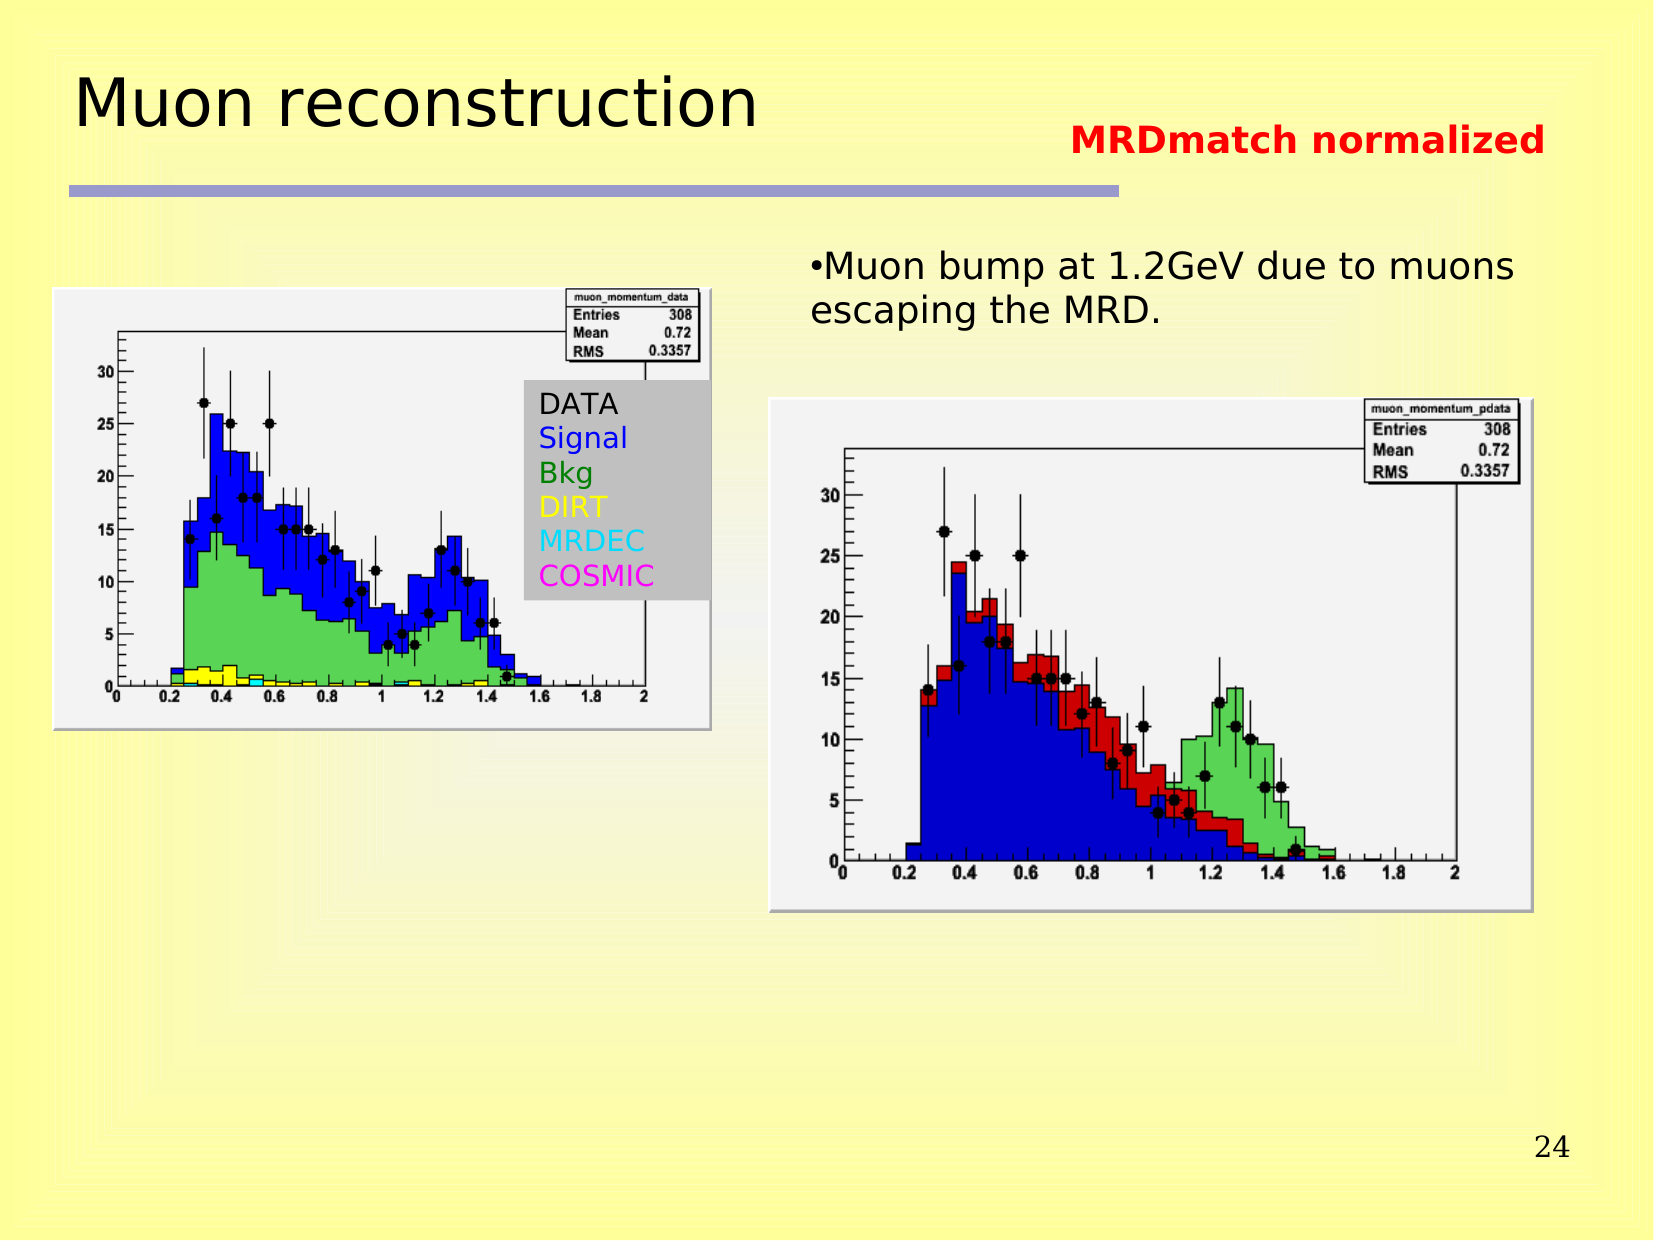

# Muon reconstruction
MRDmatch normalized
Muon bump at 1.2GeV due to muons
escaping the MRD.
DATA
Signal
Bkg
DIRT
MRDEC
COSMIC
24